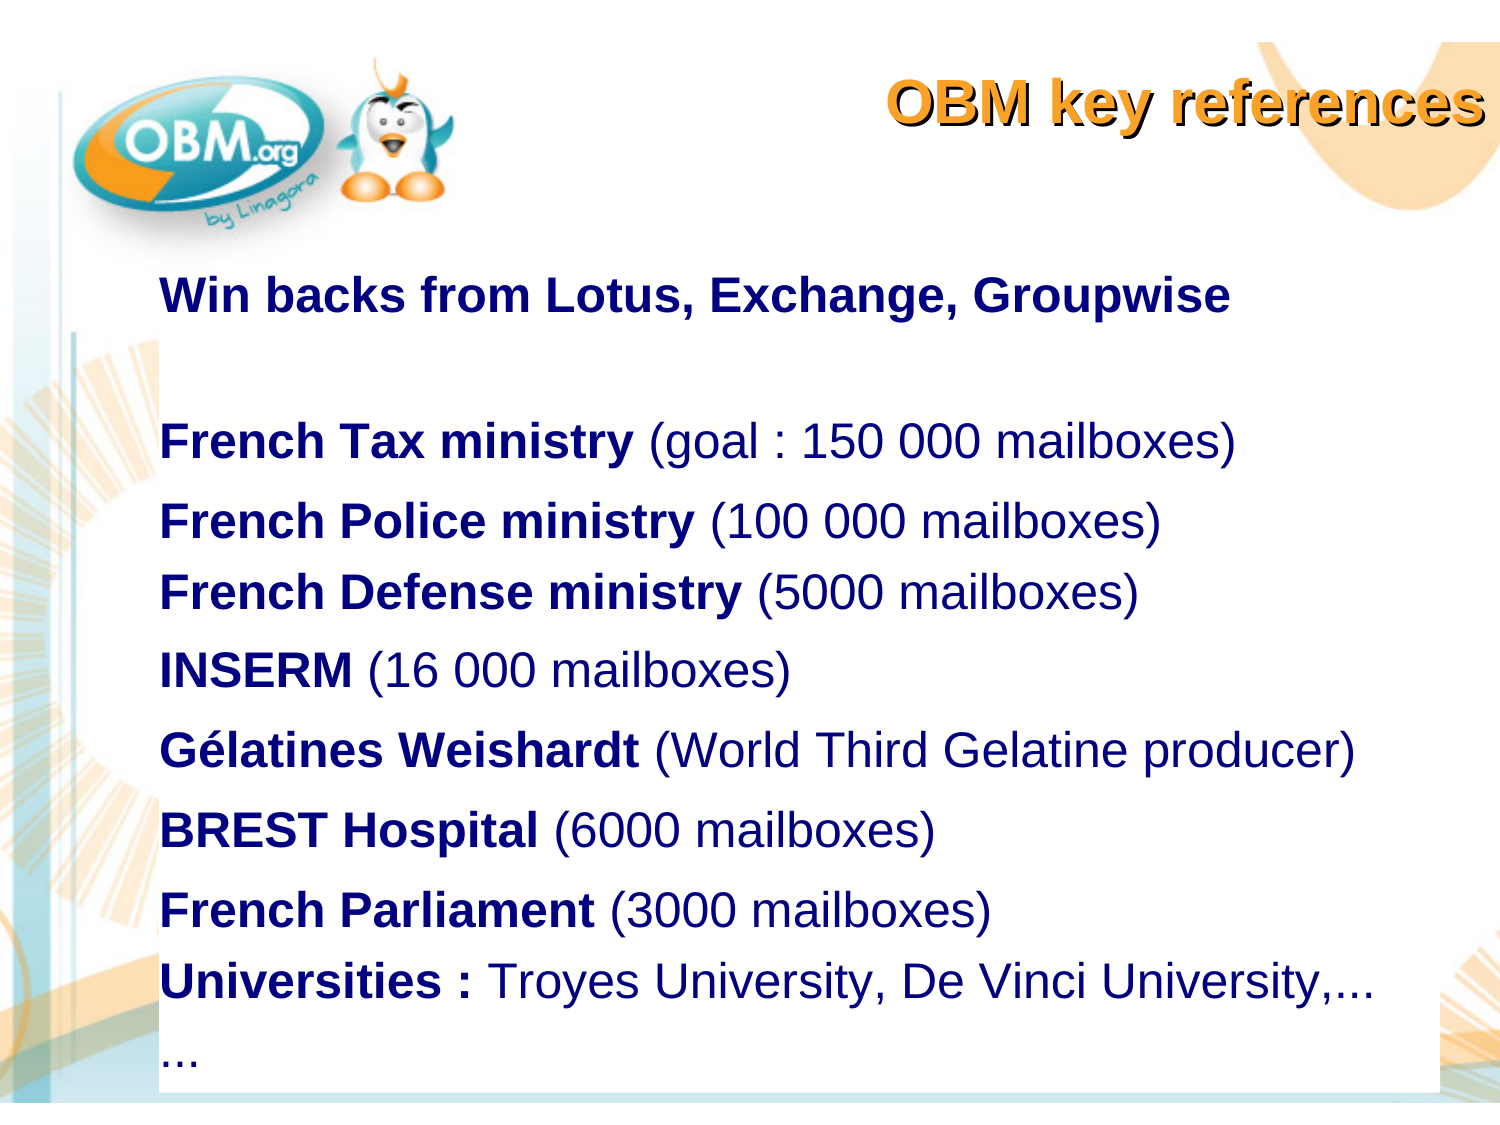

OBM key references
# Win backs from Lotus, Exchange, Groupwise
French Tax ministry (goal : 150 000 mailboxes)‏
French Police ministry (100 000 mailboxes)‏‏
French Defense ministry (5000 mailboxes)
INSERM (16 000 mailboxes)‏
Gélatines Weishardt (World Third Gelatine producer)‏
BREST Hospital (6000 mailboxes)‏
French Parliament (3000 mailboxes)‏
Universities : Troyes University, De Vinci University,...
...
36